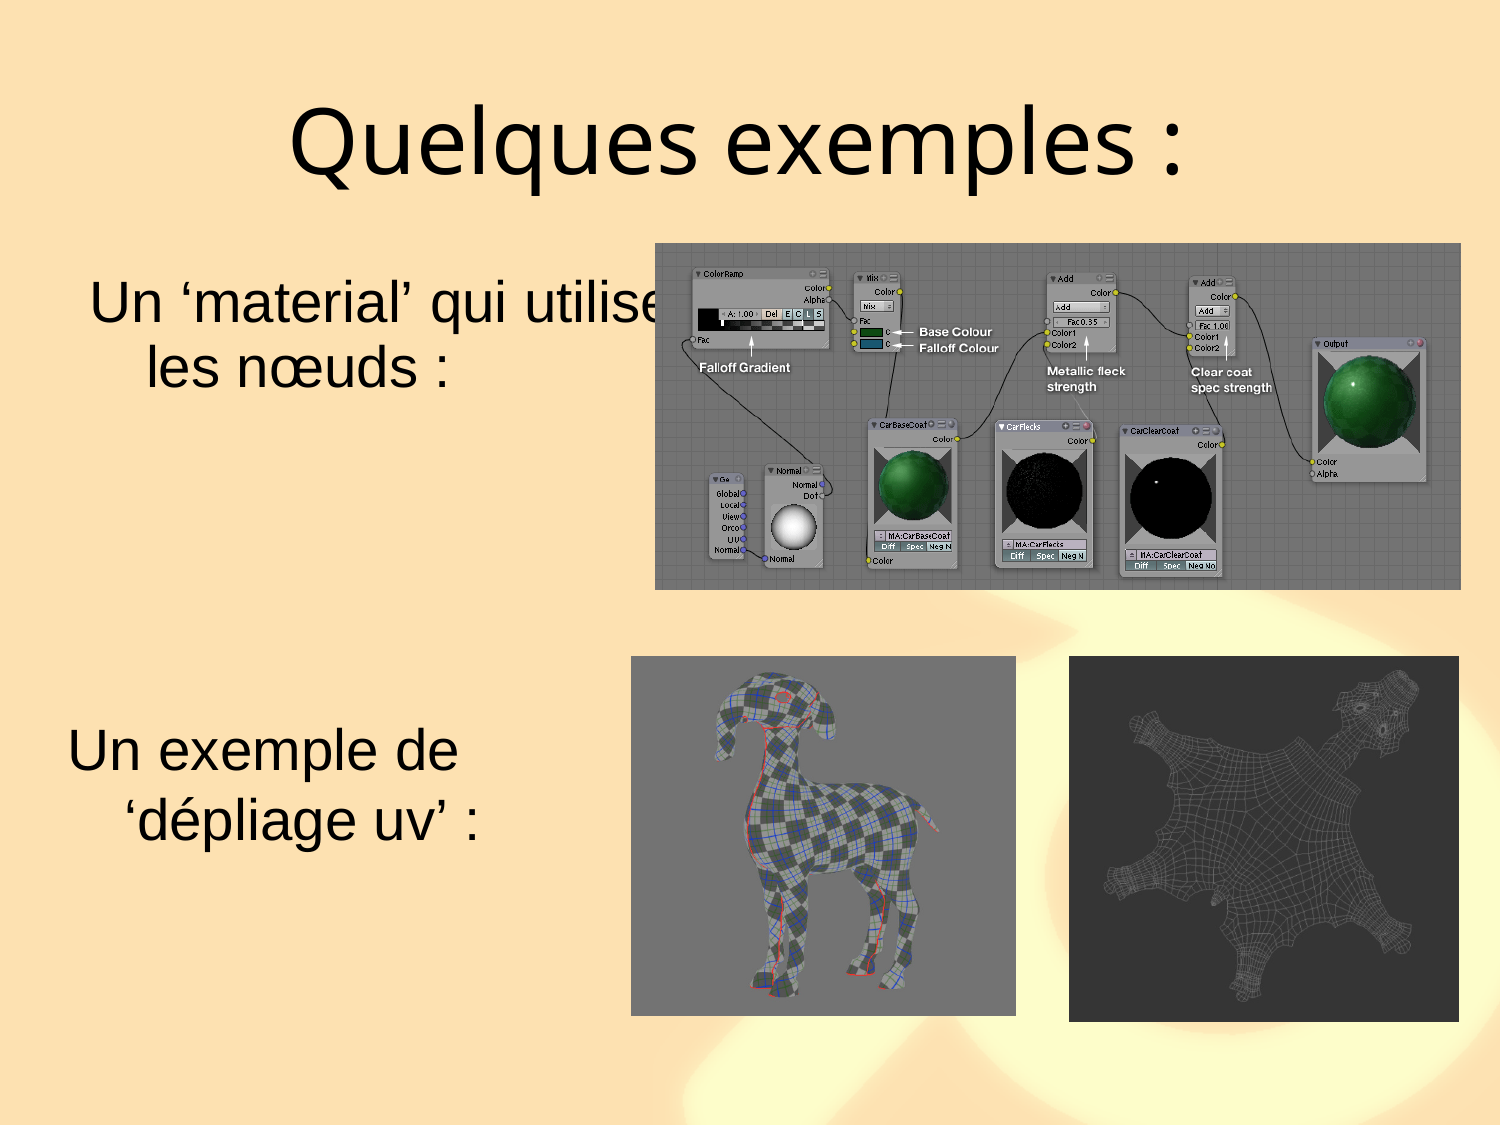

# Quelques exemples :
Un ‘material’ qui utilise les nœuds :
Un exemple de ‘dépliage uv’ :